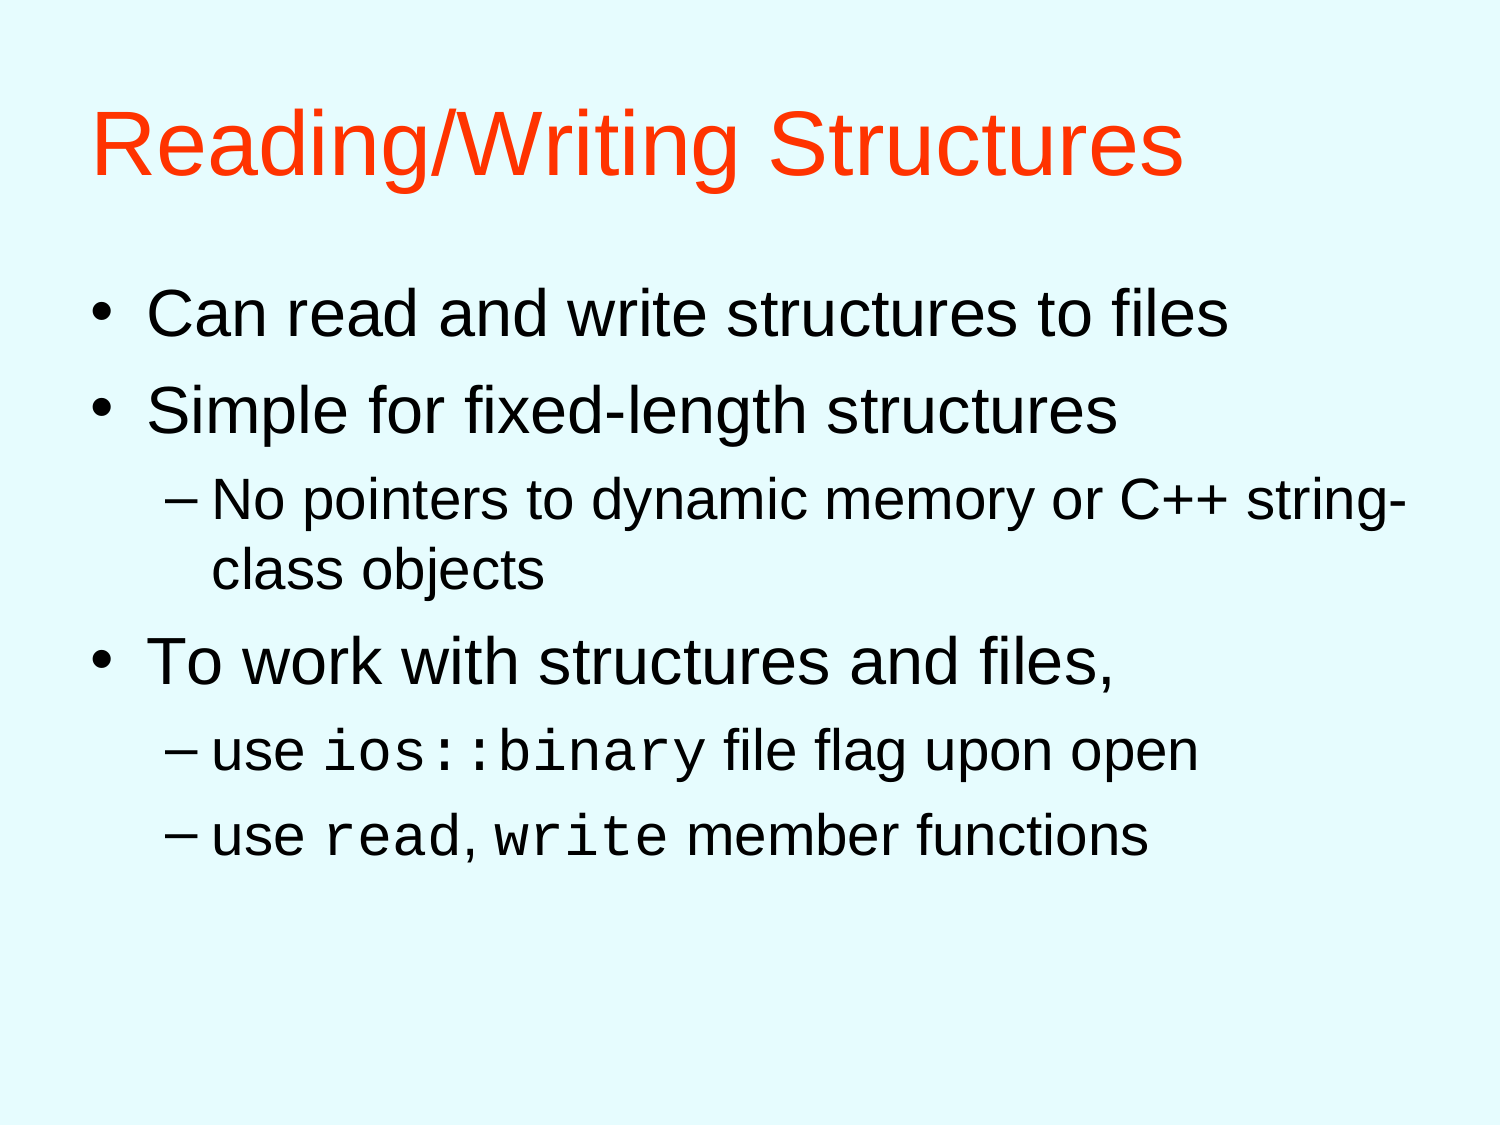

# Reading/Writing Structures
Can read and write structures to files
Simple for fixed-length structures
No pointers to dynamic memory or C++ string-class objects
To work with structures and files,
use ios::binary file flag upon open
use read, write member functions